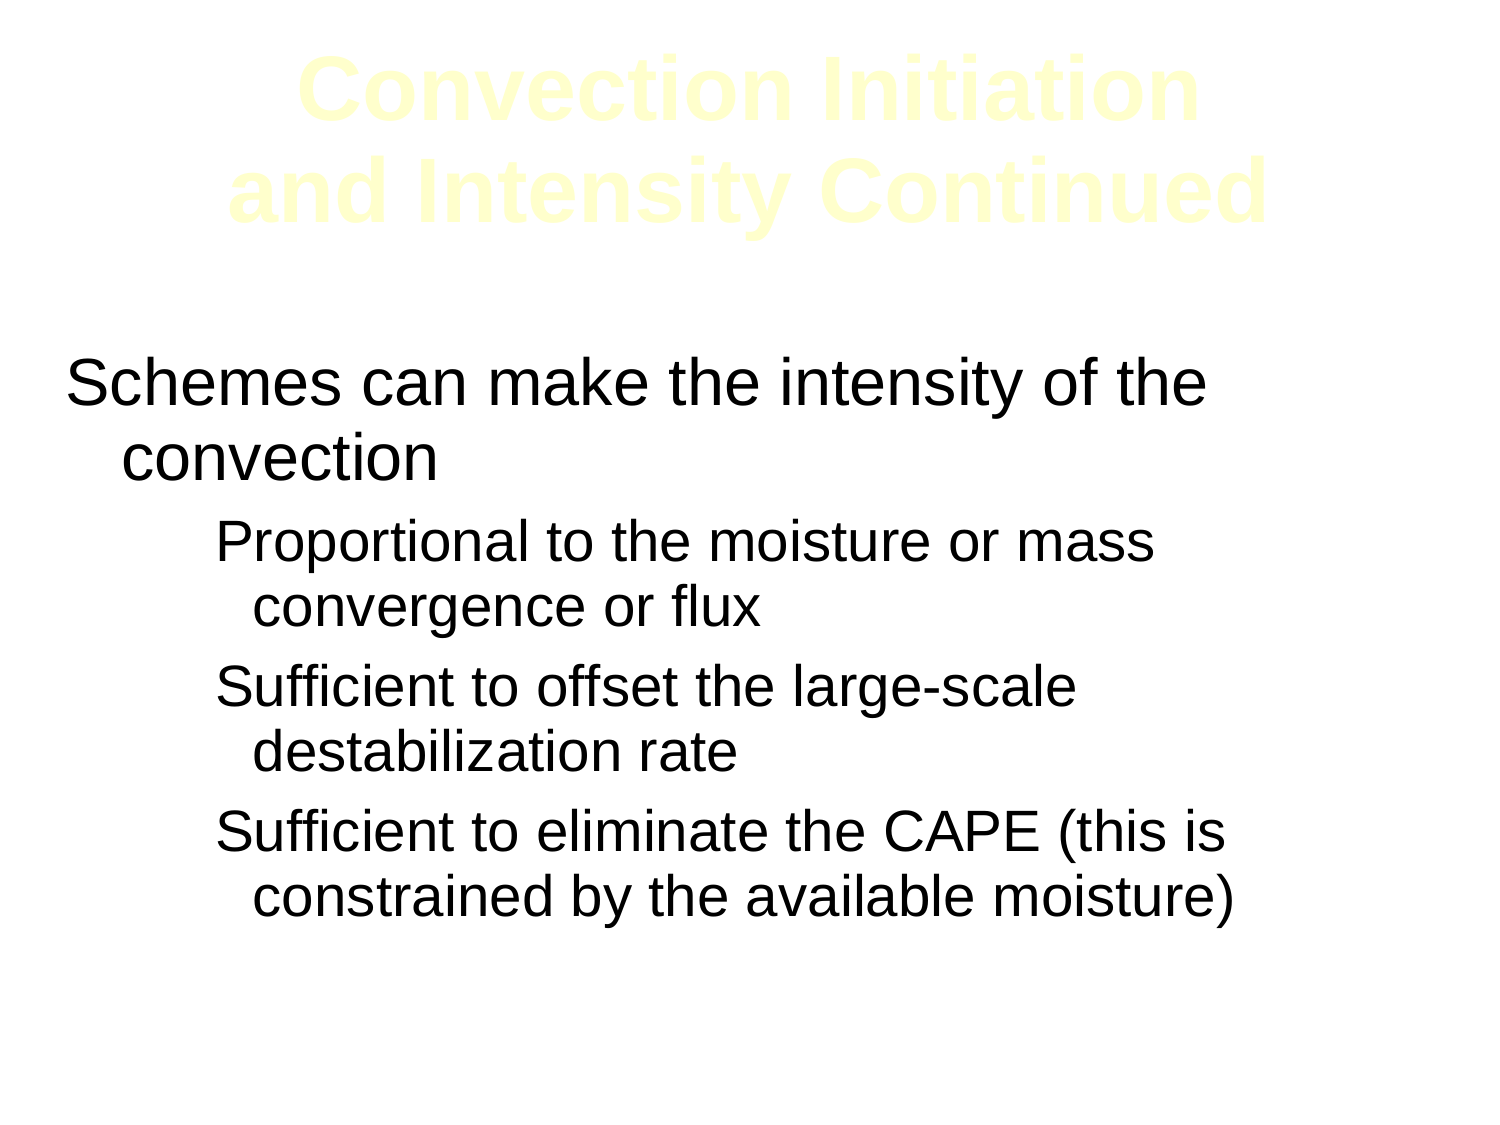

# Convection Initiation and Intensity Continued
Schemes can make the intensity of the convection
Proportional to the moisture or mass convergence or flux
Sufficient to offset the large-scale destabilization rate
Sufficient to eliminate the CAPE (this is constrained by the available moisture)